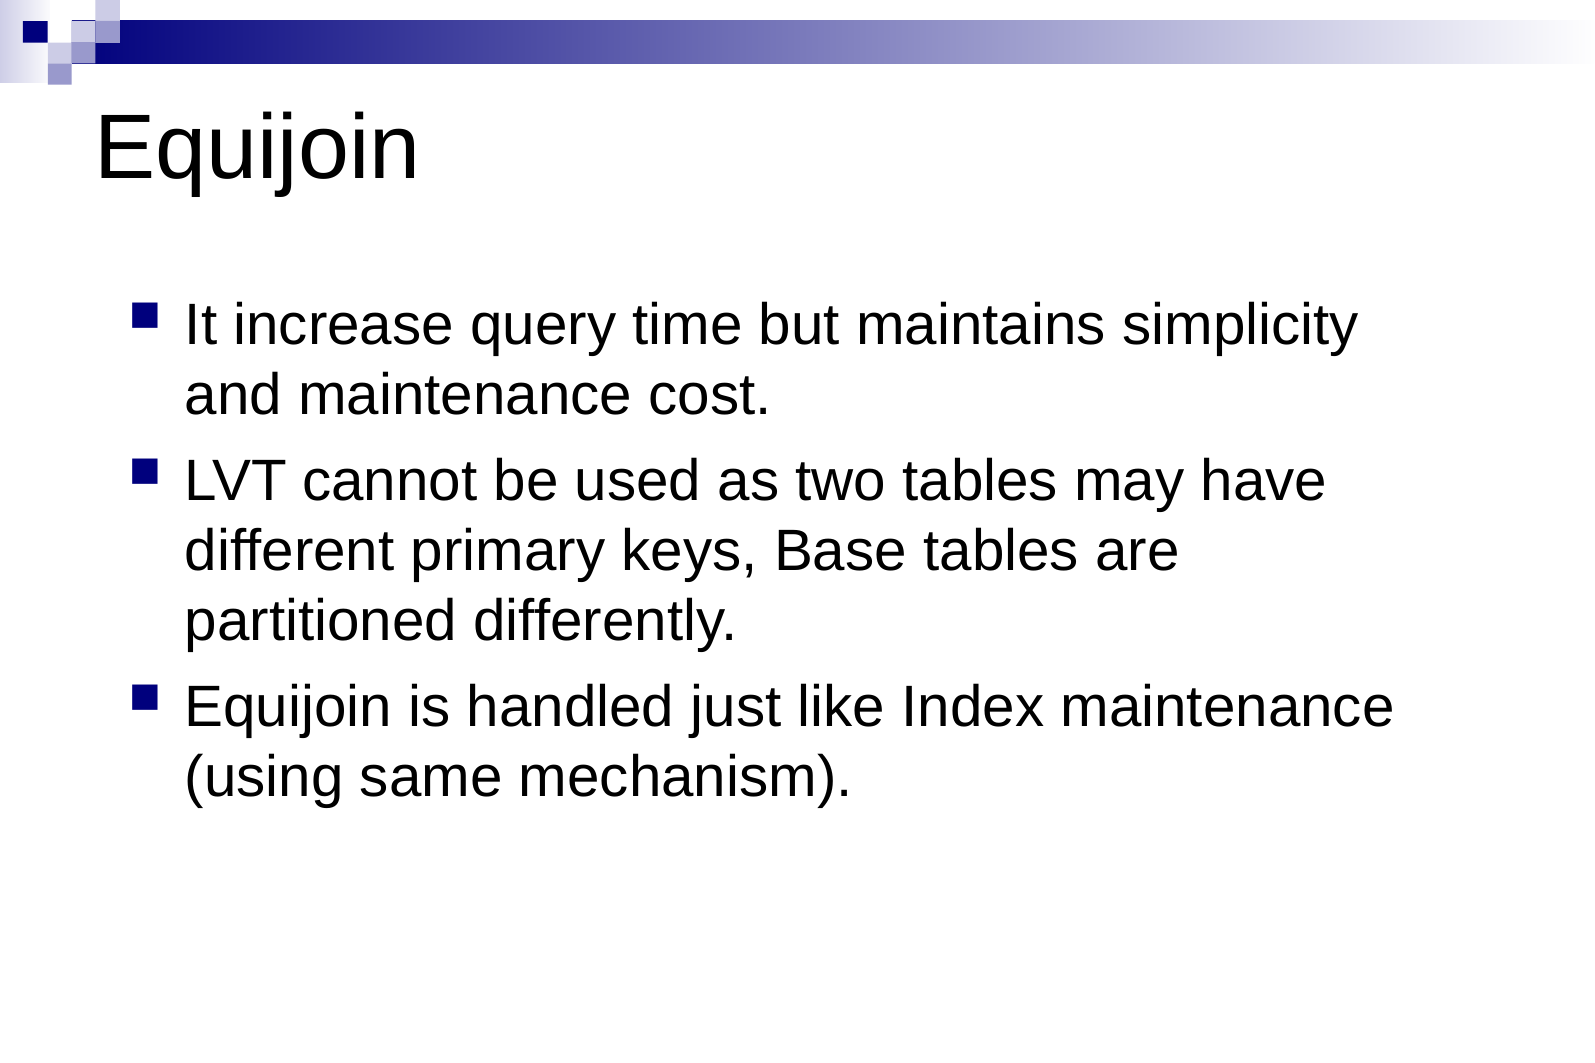

# Equijoin
It increase query time but maintains simplicity and maintenance cost.
LVT cannot be used as two tables may have different primary keys, Base tables are partitioned differently.
Equijoin is handled just like Index maintenance (using same mechanism).